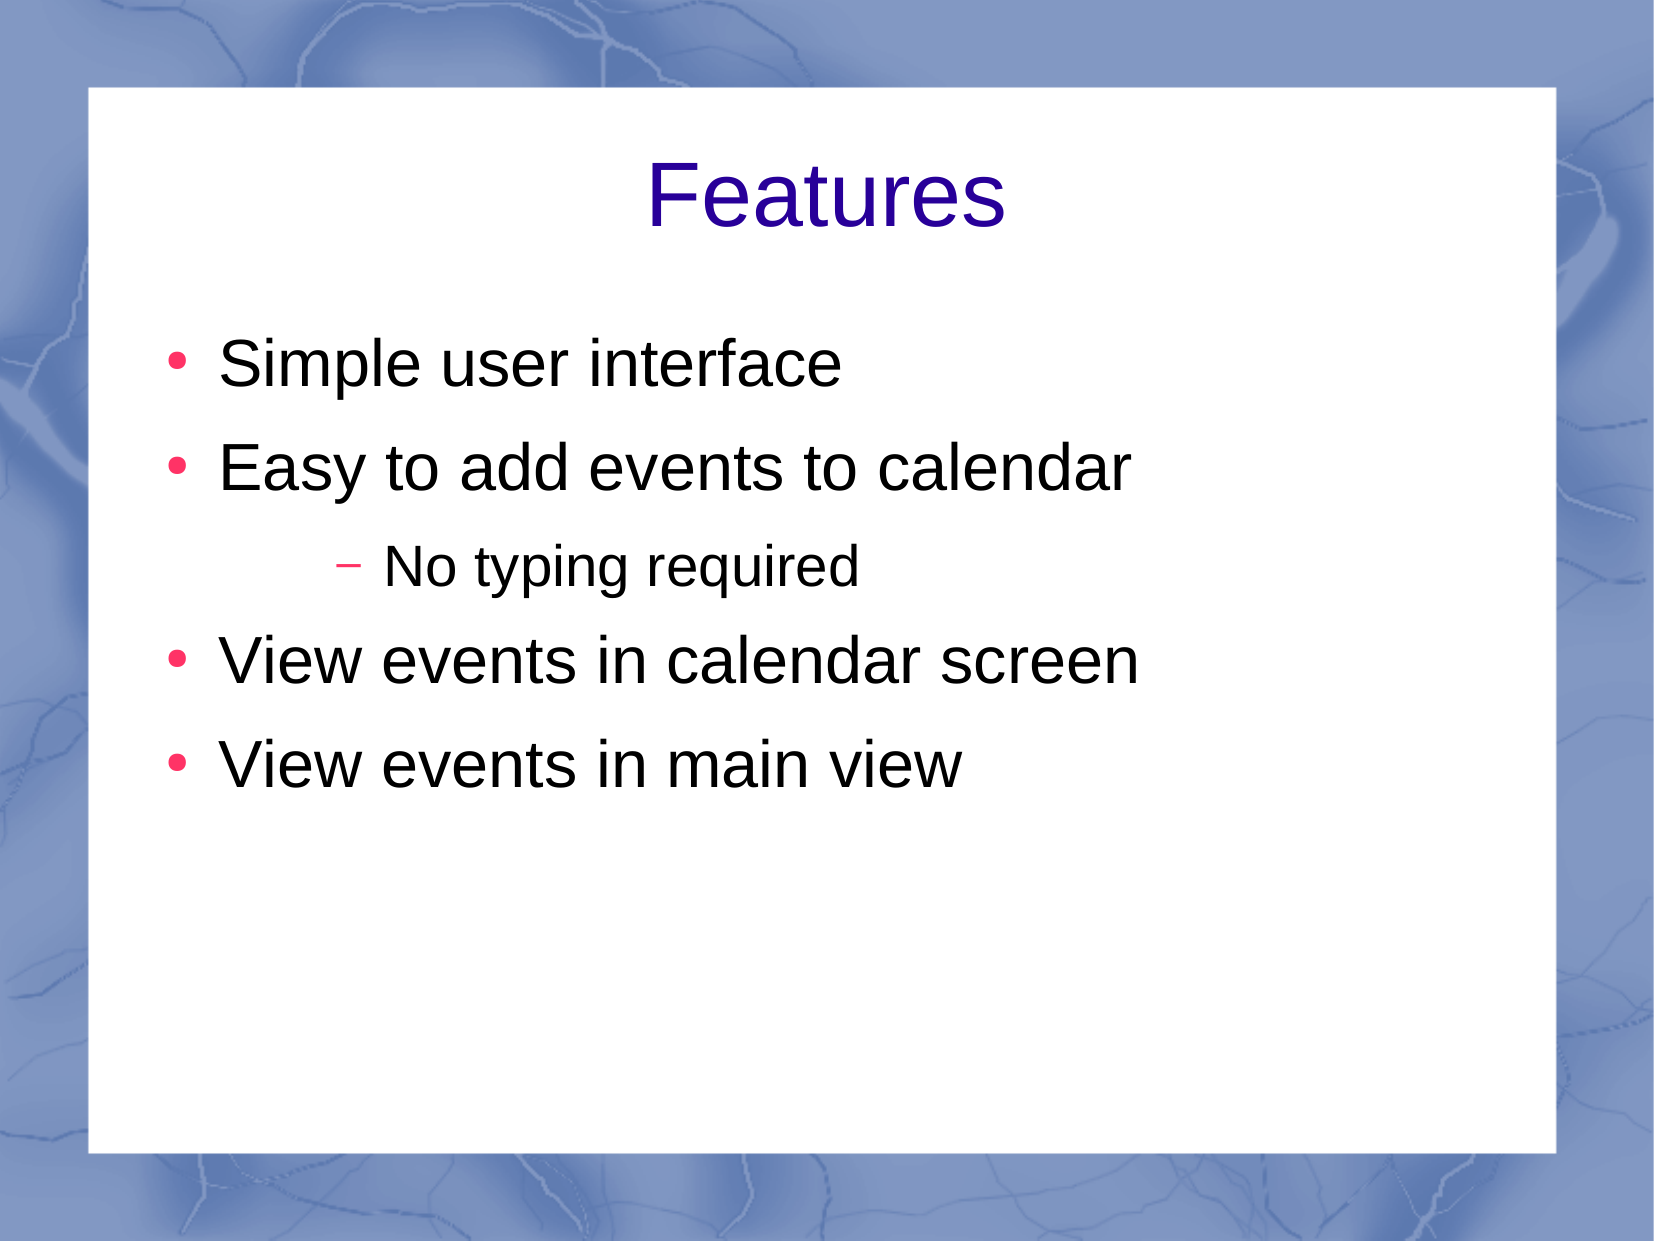

# Features
Simple user interface
Easy to add events to calendar
No typing required
View events in calendar screen
View events in main view